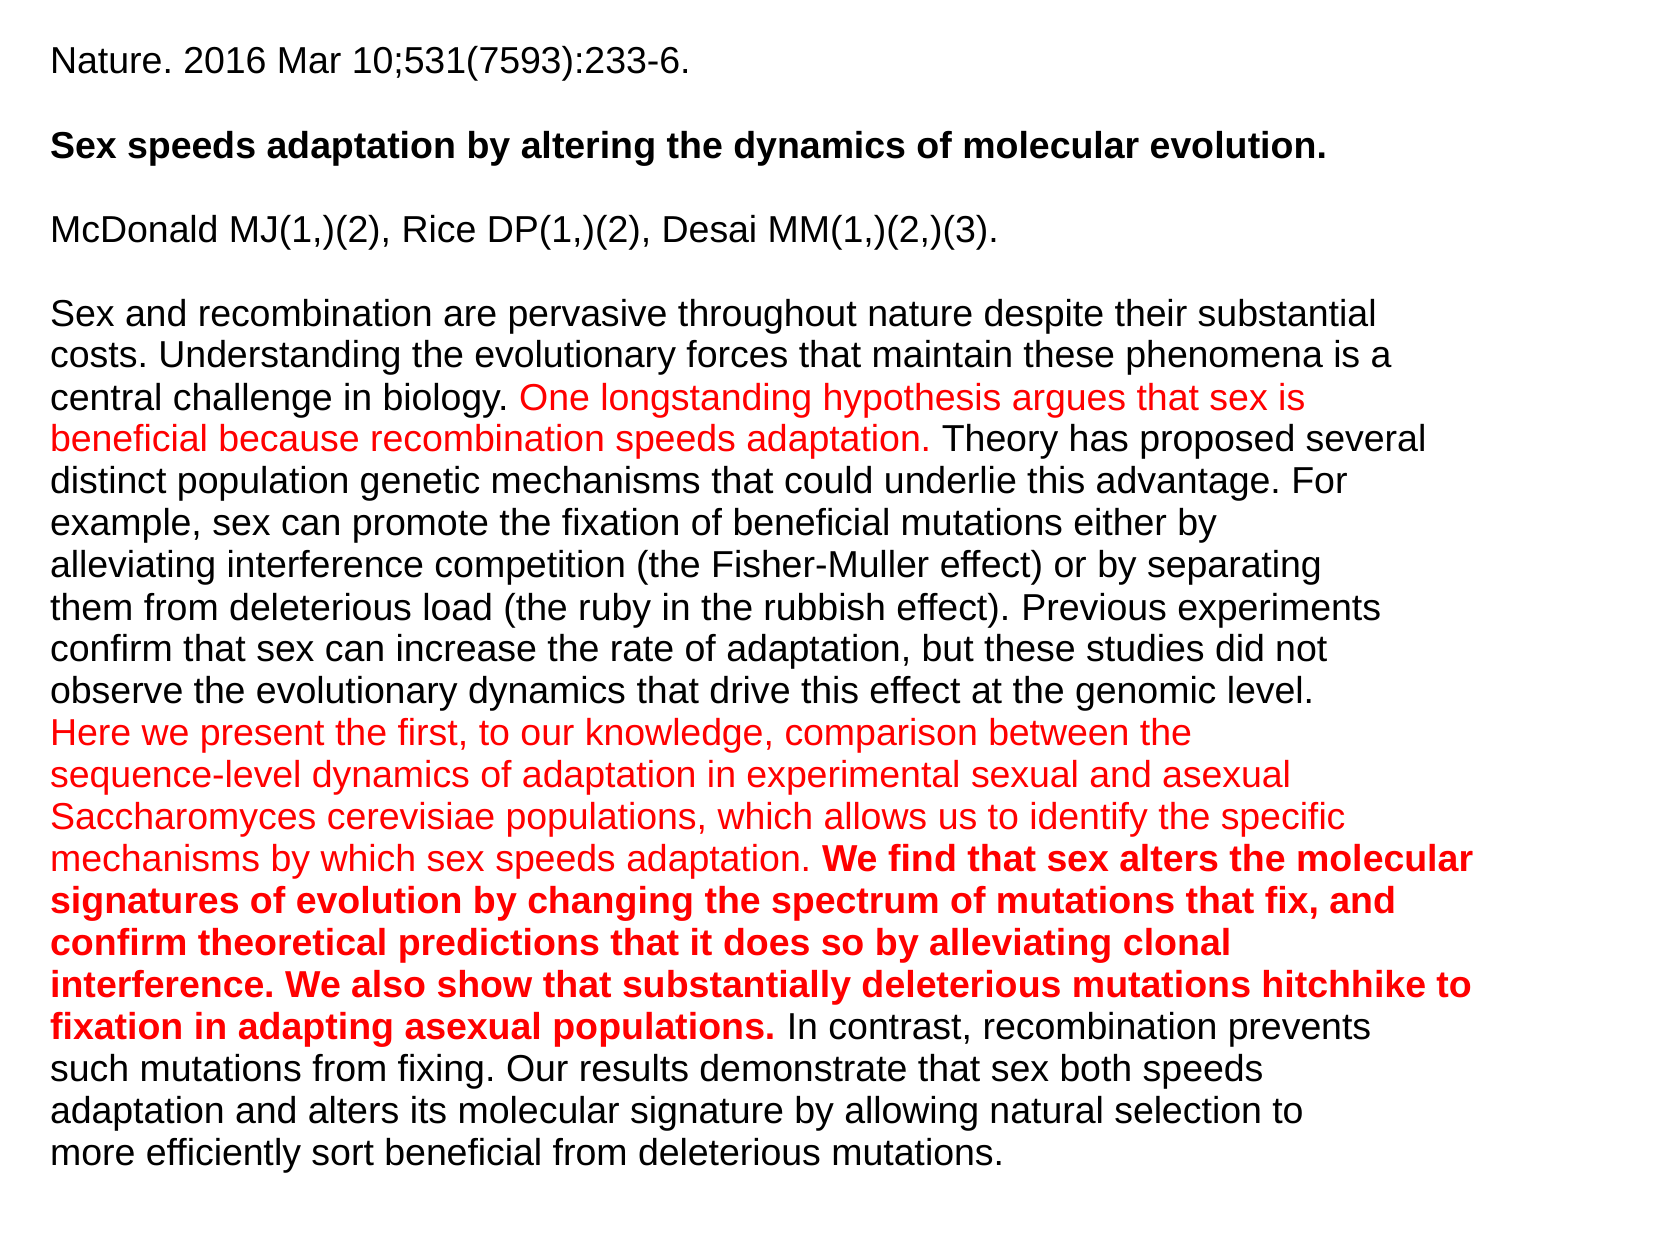

Nature. 2016 Mar 10;531(7593):233-6.
Sex speeds adaptation by altering the dynamics of molecular evolution.
McDonald MJ(1,)(2), Rice DP(1,)(2), Desai MM(1,)(2,)(3).
Sex and recombination are pervasive throughout nature despite their substantial
costs. Understanding the evolutionary forces that maintain these phenomena is a
central challenge in biology. One longstanding hypothesis argues that sex is
beneficial because recombination speeds adaptation. Theory has proposed several
distinct population genetic mechanisms that could underlie this advantage. For
example, sex can promote the fixation of beneficial mutations either by
alleviating interference competition (the Fisher-Muller effect) or by separating
them from deleterious load (the ruby in the rubbish effect). Previous experiments
confirm that sex can increase the rate of adaptation, but these studies did not
observe the evolutionary dynamics that drive this effect at the genomic level.
Here we present the first, to our knowledge, comparison between the
sequence-level dynamics of adaptation in experimental sexual and asexual
Saccharomyces cerevisiae populations, which allows us to identify the specific
mechanisms by which sex speeds adaptation. We find that sex alters the molecular
signatures of evolution by changing the spectrum of mutations that fix, and
confirm theoretical predictions that it does so by alleviating clonal
interference. We also show that substantially deleterious mutations hitchhike to
fixation in adapting asexual populations. In contrast, recombination prevents
such mutations from fixing. Our results demonstrate that sex both speeds
adaptation and alters its molecular signature by allowing natural selection to
more efficiently sort beneficial from deleterious mutations.